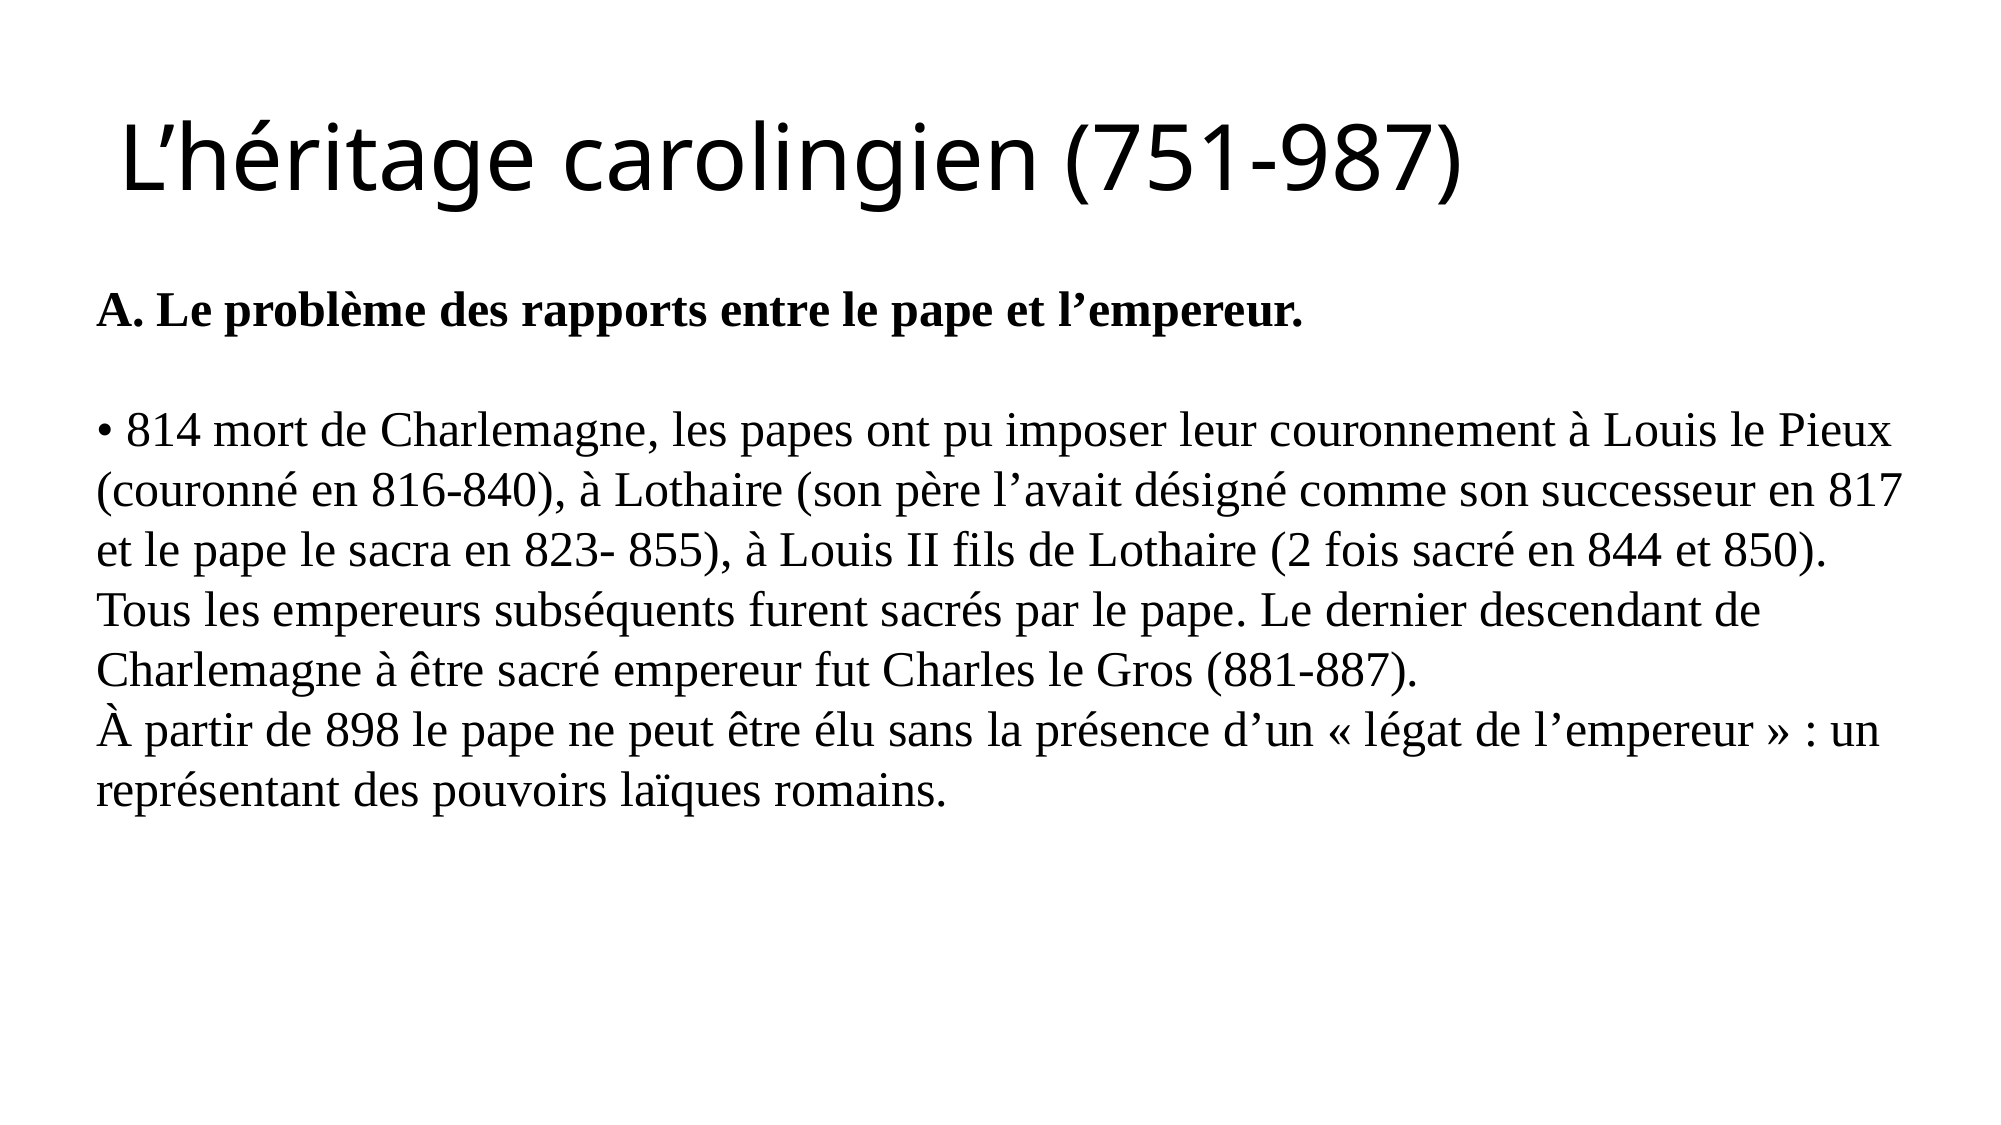

# L’héritage carolingien (751-987)
A. Le problème des rapports entre le pape et l’empereur.
• 814 mort de Charlemagne, les papes ont pu imposer leur couronnement à Louis le Pieux (couronné en 816-840), à Lothaire (son père l’avait désigné comme son successeur en 817 et le pape le sacra en 823- 855), à Louis II fils de Lothaire (2 fois sacré en 844 et 850). Tous les empereurs subséquents furent sacrés par le pape. Le dernier descendant de Charlemagne à être sacré empereur fut Charles le Gros (881-887).
À partir de 898 le pape ne peut être élu sans la présence d’un « légat de l’empereur » : un représentant des pouvoirs laïques romains.